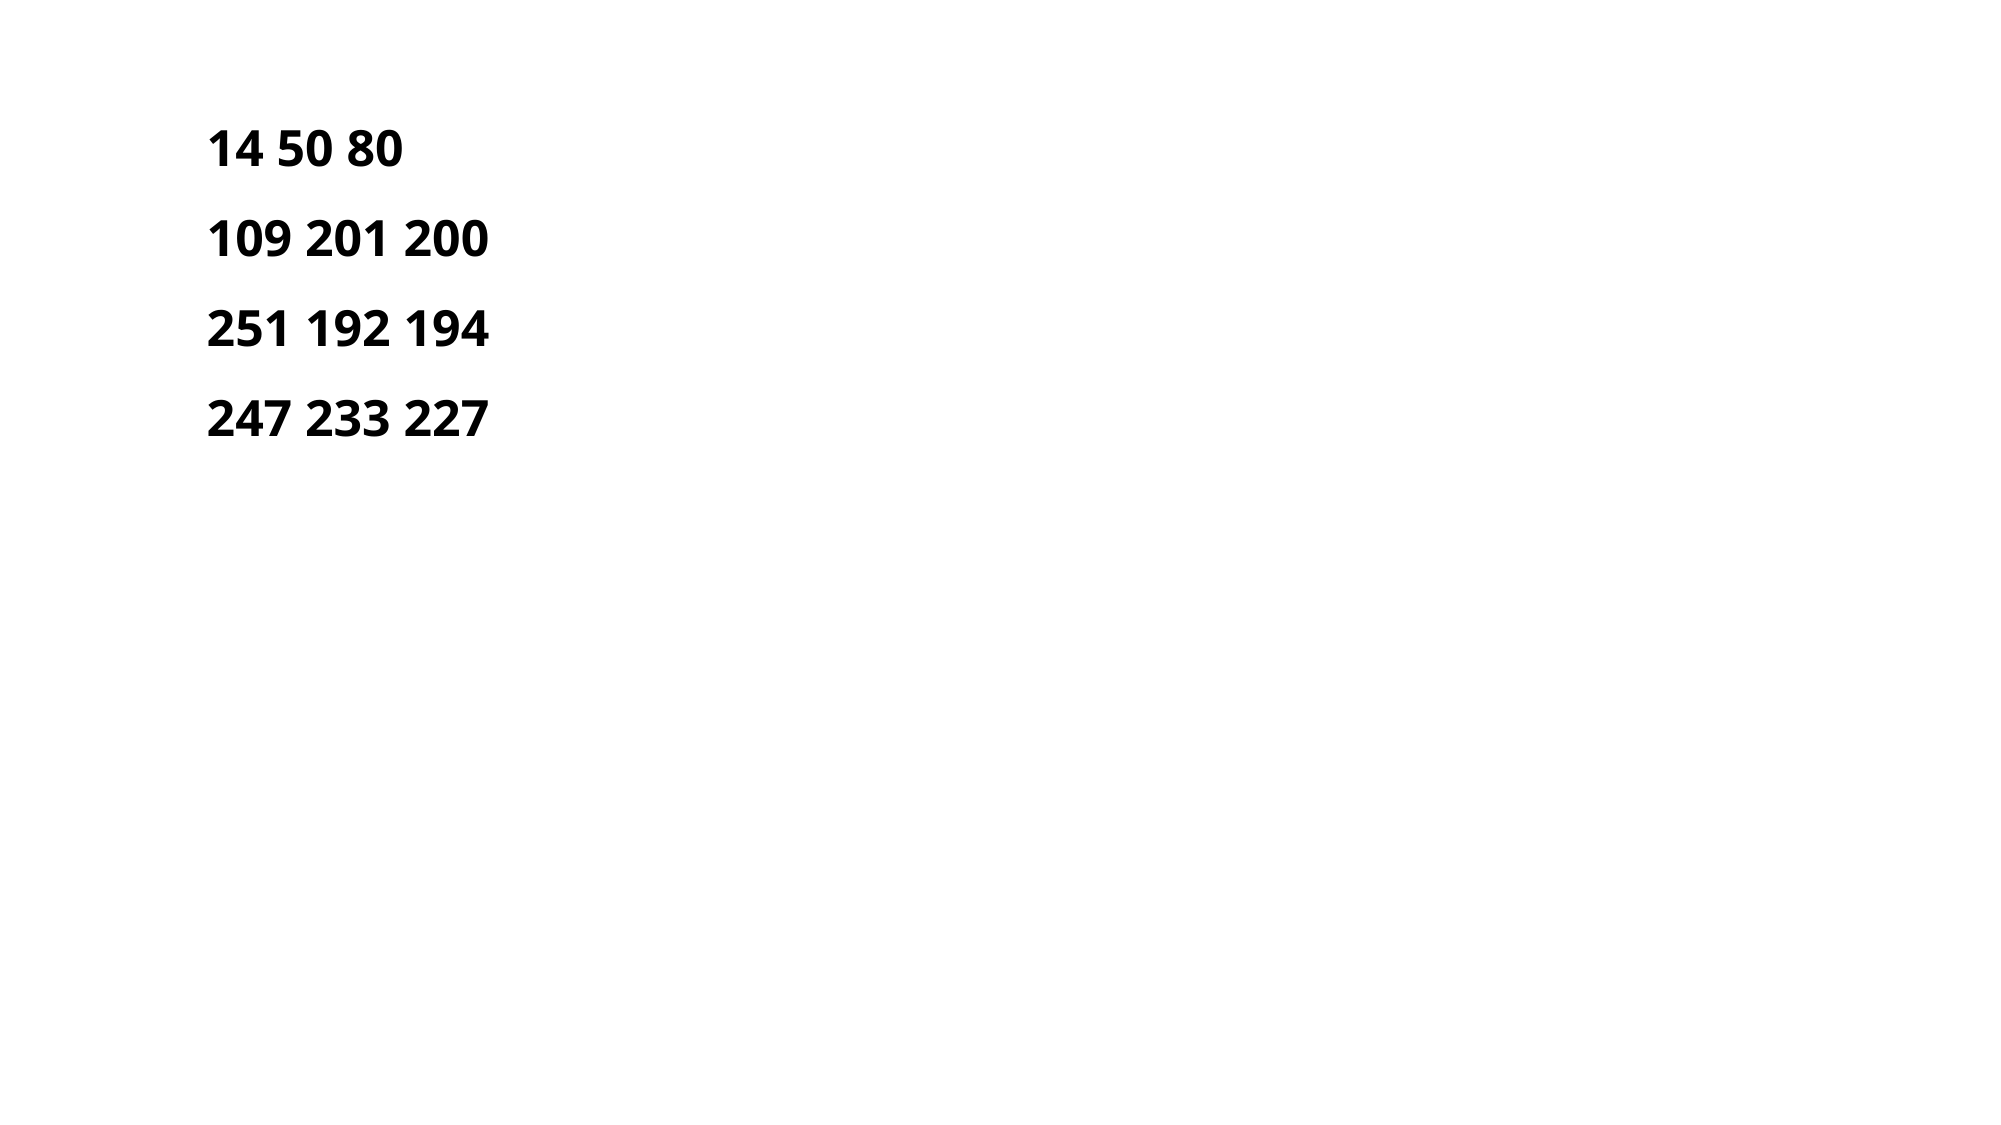

14 50 80
109 201 200
251 192 194
247 233 227